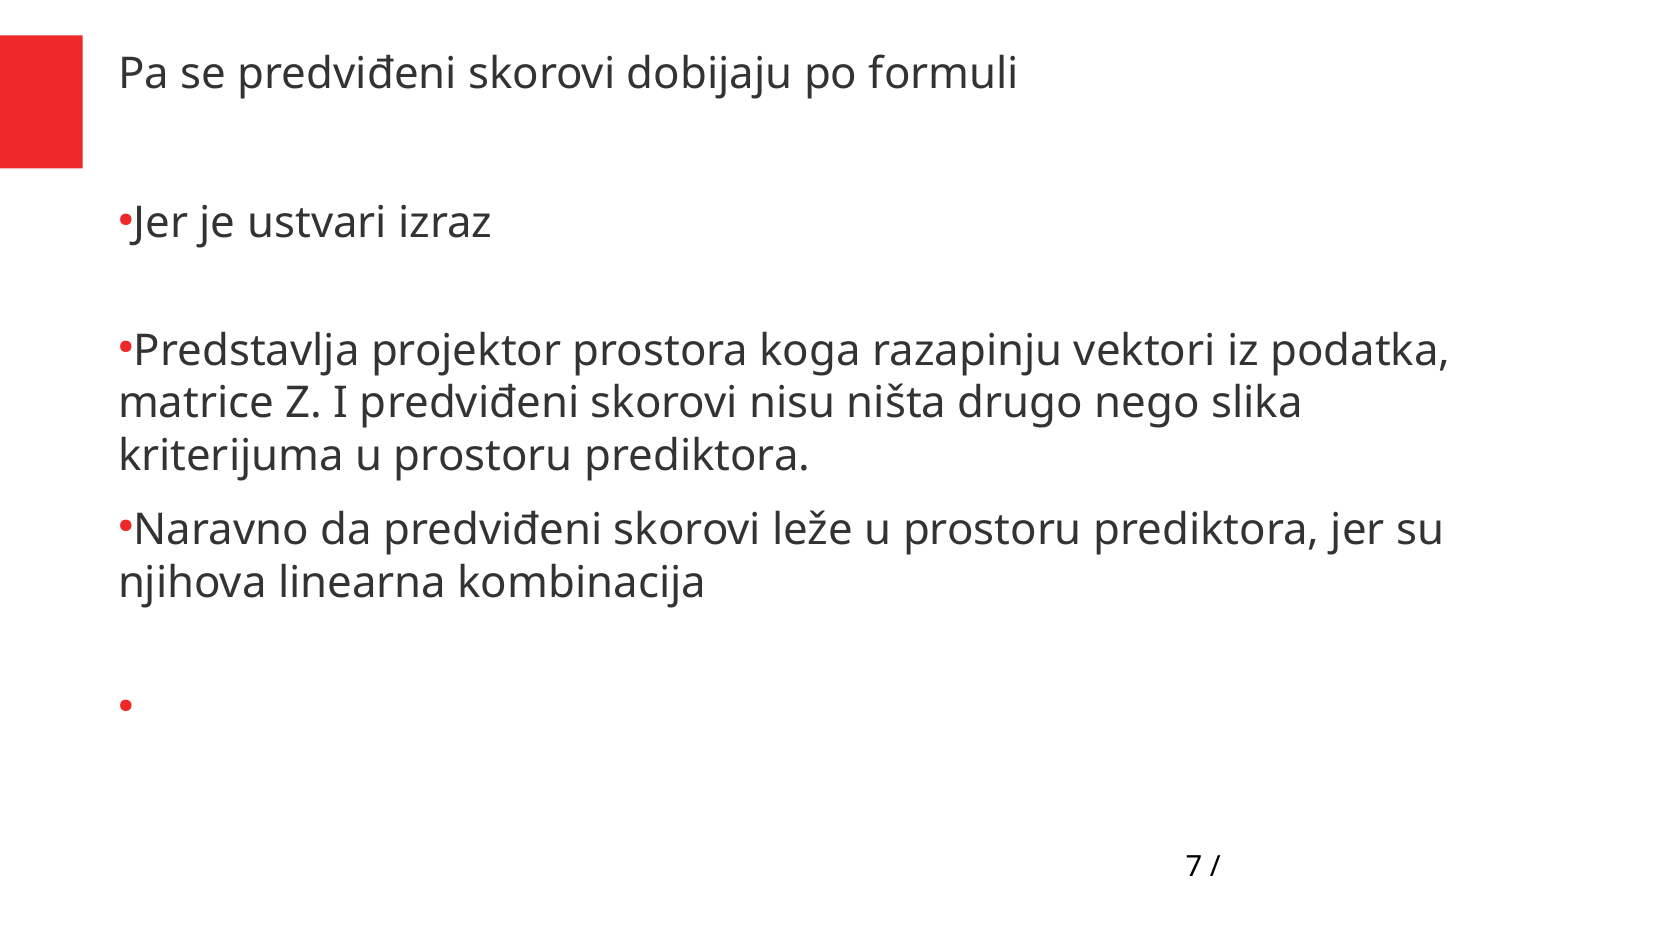

# Pa se predviđeni skorovi dobijaju po formuli
Jer je ustvari izraz
Predstavlja projektor prostora koga razapinju vektori iz podatka, matrice Z. I predviđeni skorovi nisu ništa drugo nego slika kriterijuma u prostoru prediktora.
Naravno da predviđeni skorovi leže u prostoru prediktora, jer su njihova linearna kombinacija